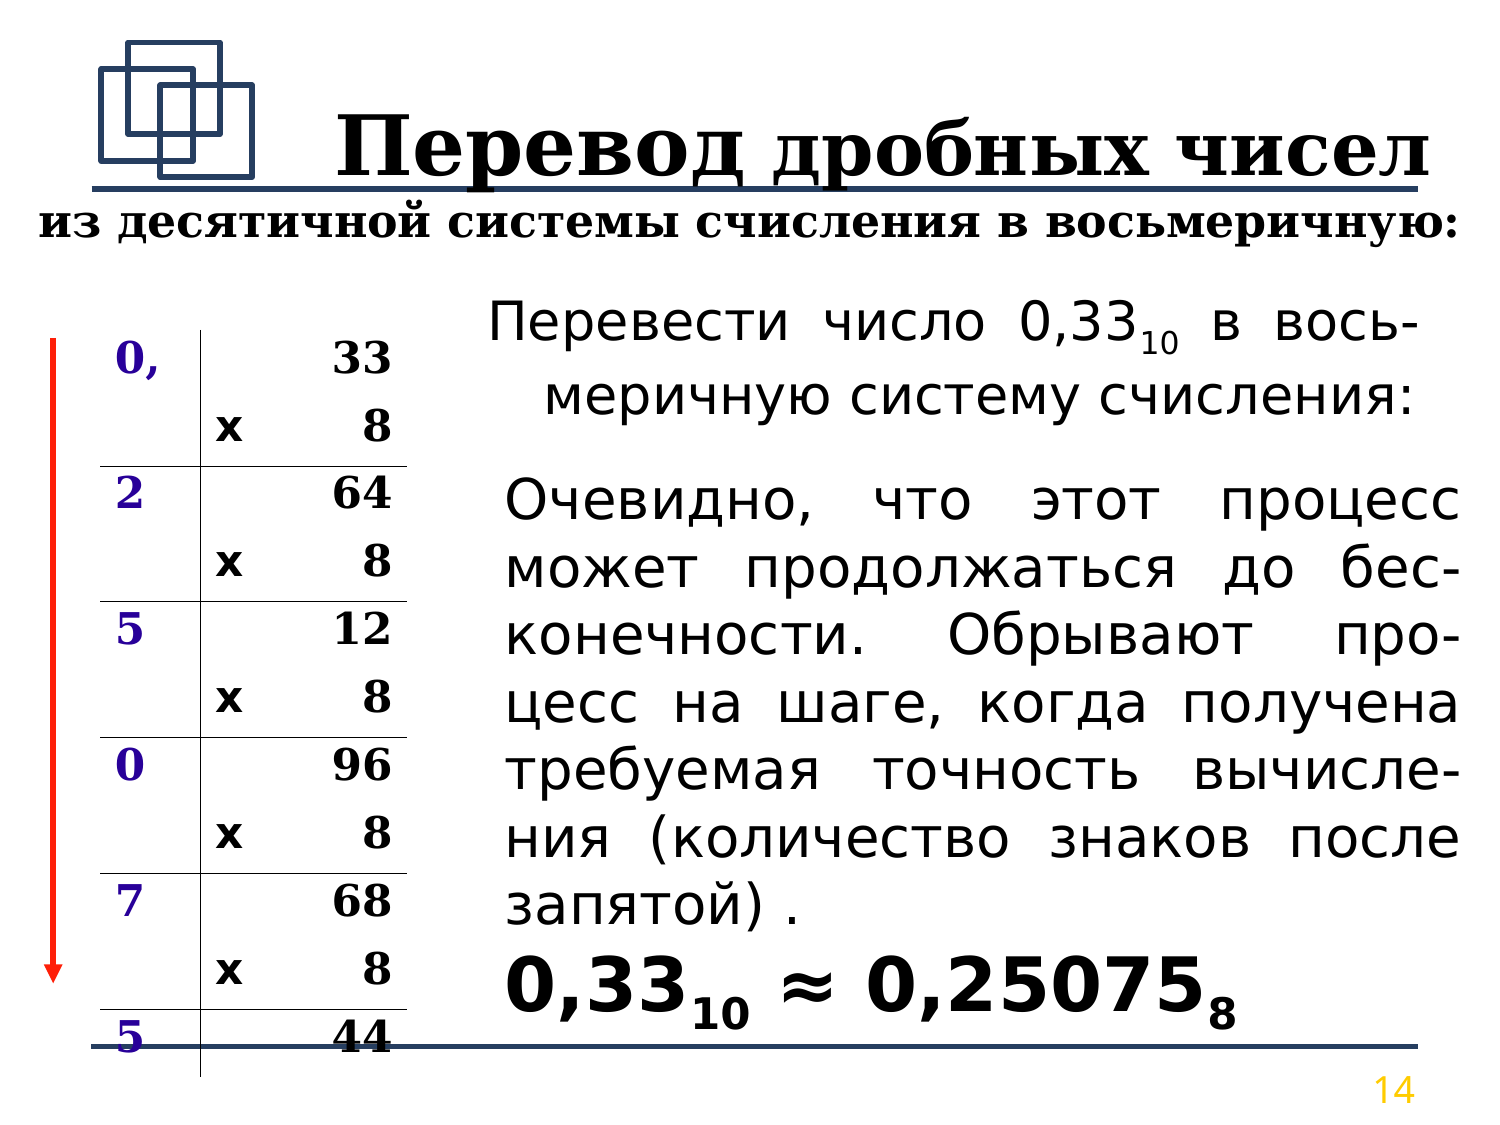

# Перевод дробных чисел из десятичной системы счисления в восьмеричную:
Перевести число 0,3310 в вось-меричную систему счисления:
| 0, | 33 | | |
| --- | --- | --- | --- |
| | х | | 8 |
| 2 | 64 | | |
| | х | 8 | |
| 5 | 12 | | |
| | х | 8 | |
| 0 | 96 | | |
| | х | 8 | |
| 7 | 68 | | |
| | х | | 8 |
| 5 | 44 | | |
Очевидно, что этот процесс может продолжаться до бес-конечности. Обрывают про-цесс на шаге, когда получена требуемая точность вычисле-ния (количество знаков после запятой) .
0,3310 ≈ 0,250758